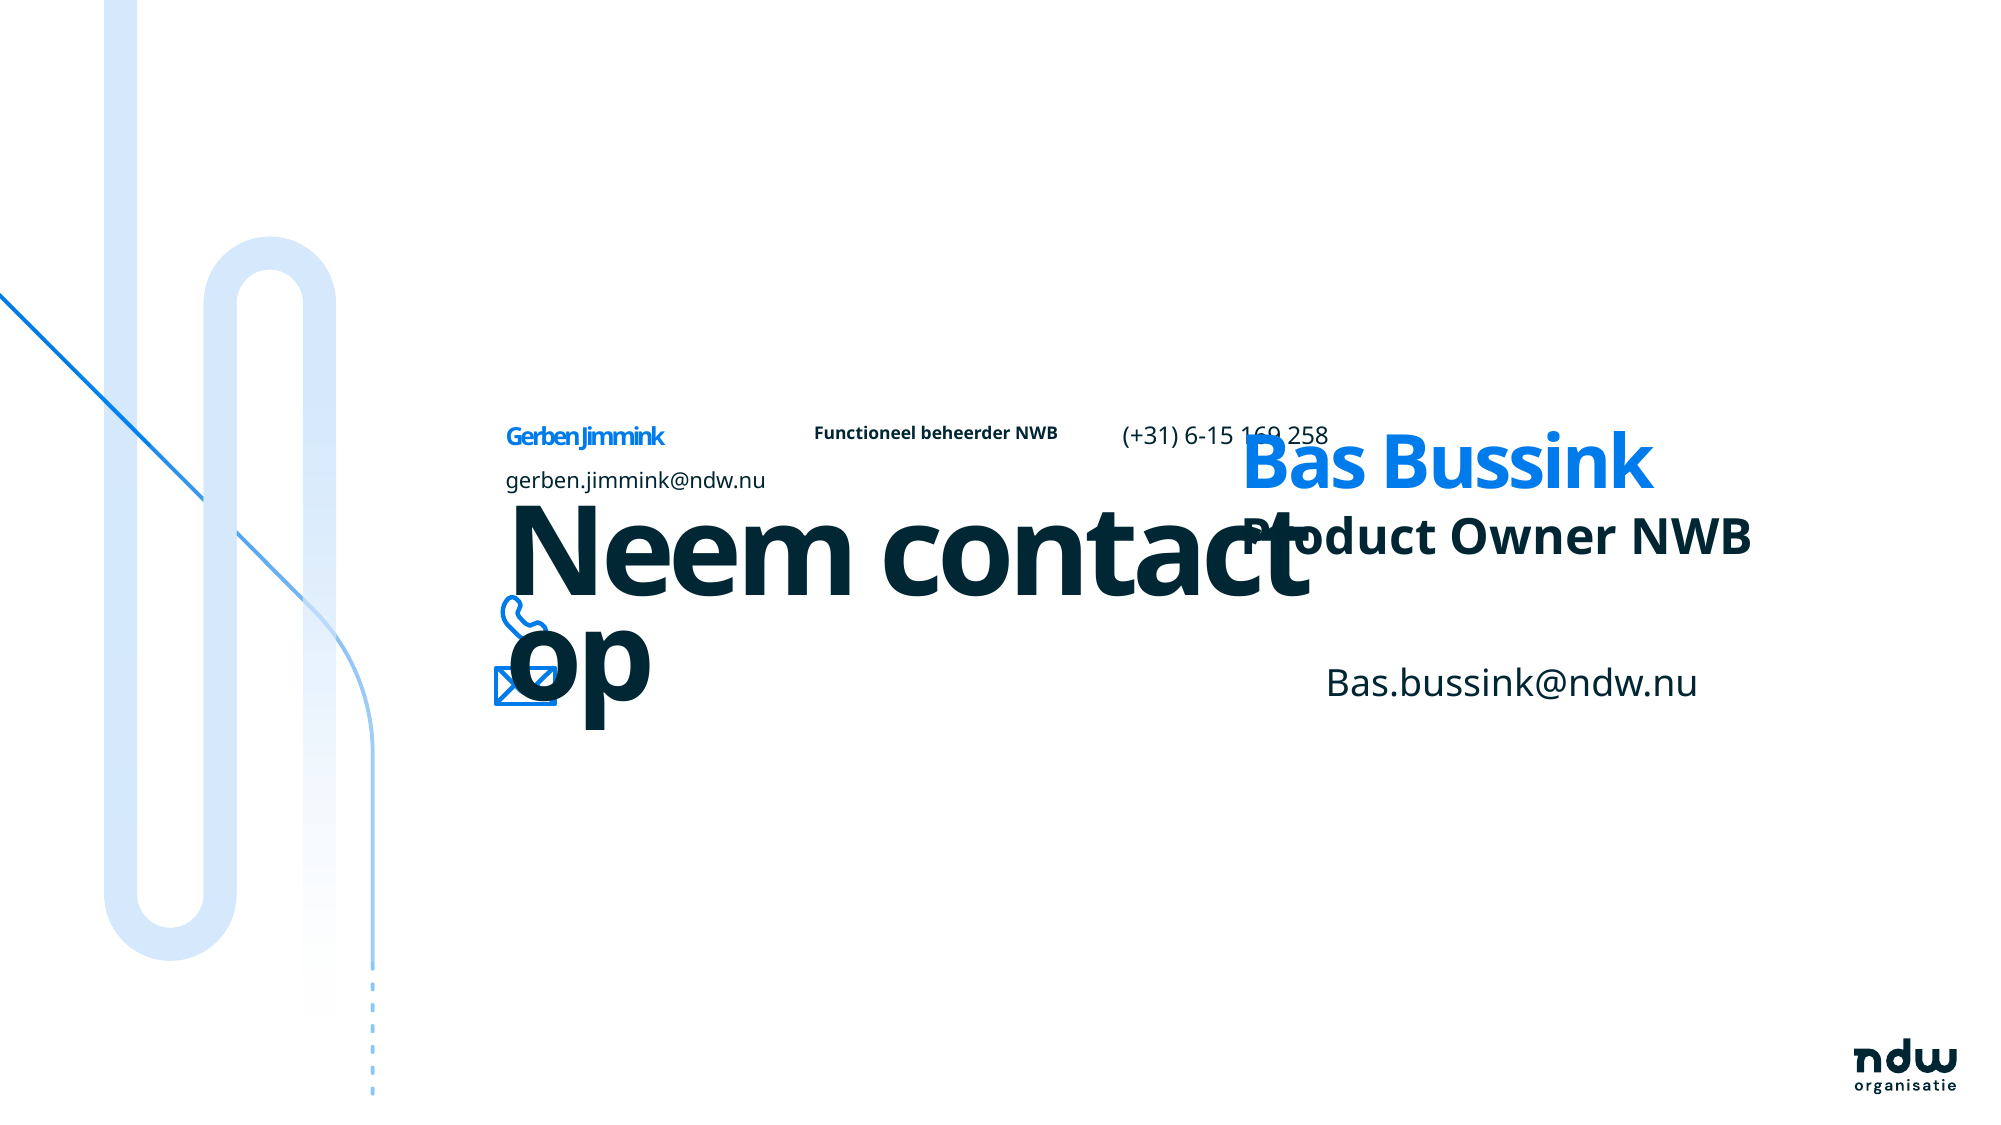

# Gerben Jimmink
Functioneel beheerder NWB
(+31) 6-15 169 258
Bas Bussink
gerben.jimmink@ndw.nu
Neem contact op
Product Owner NWB
Bas.bussink@ndw.nu